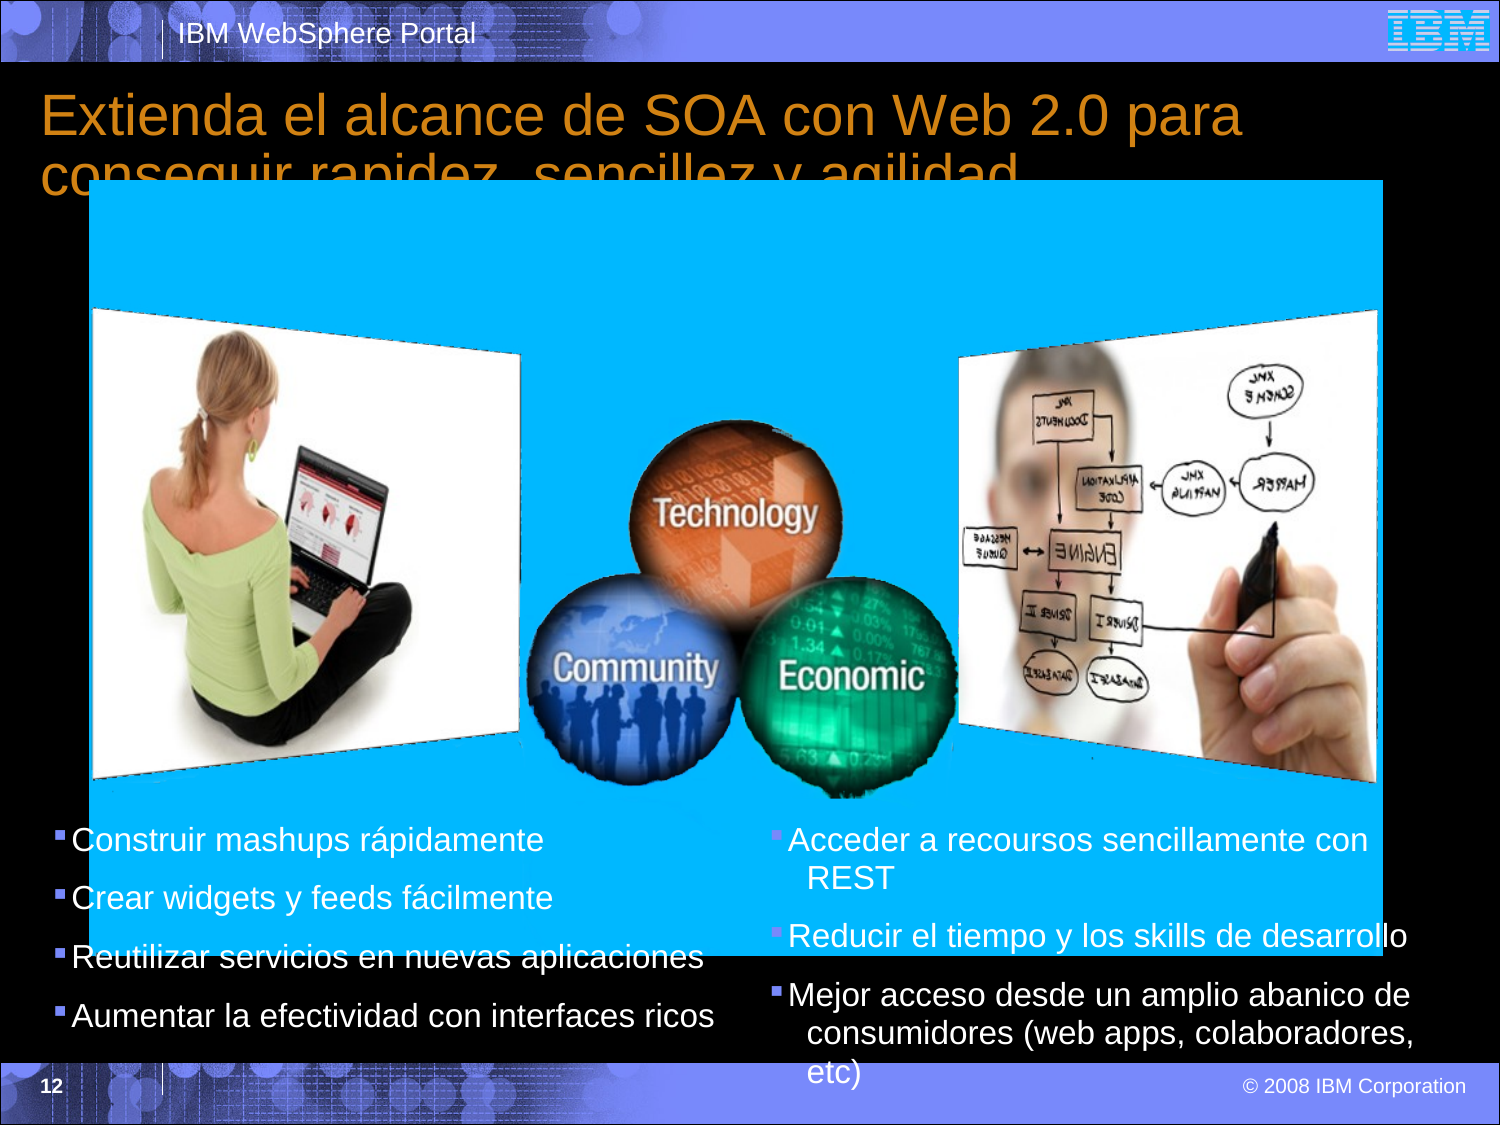

# Extienda el alcance de SOA con Web 2.0 para conseguir rapidez, sencillez y agilidad…
Simple to use
Simple to access
Construir mashups rápidamente
Crear widgets y feeds fácilmente
Reutilizar servicios en nuevas aplicaciones
Aumentar la efectividad con interfaces ricos
Acceder a recoursos sencillamente con REST
Reducir el tiempo y los skills de desarrollo
Mejor acceso desde un amplio abanico de consumidores (web apps, colaboradores, etc)
12